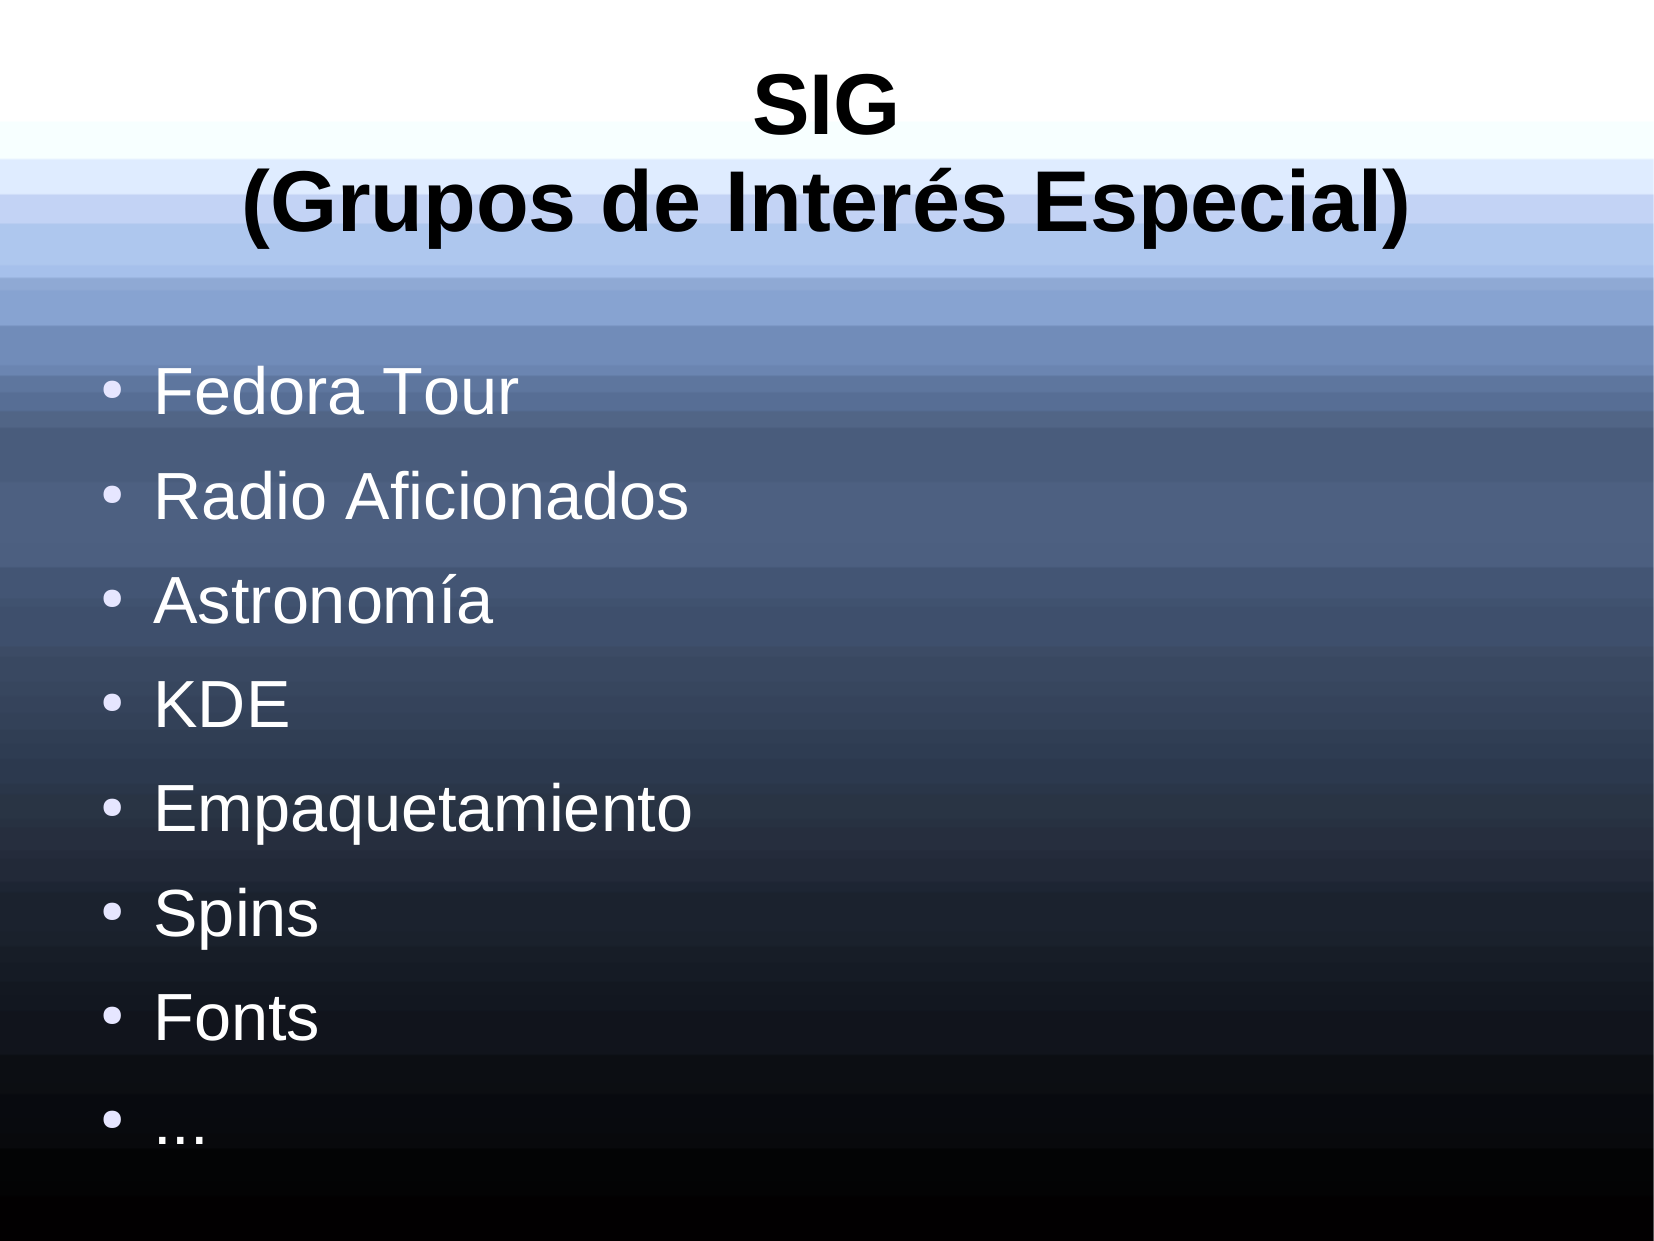

# SIG (Grupos de Interés Especial)
Fedora Tour
Radio Aficionados
Astronomía
KDE
Empaquetamiento
Spins
Fonts
...